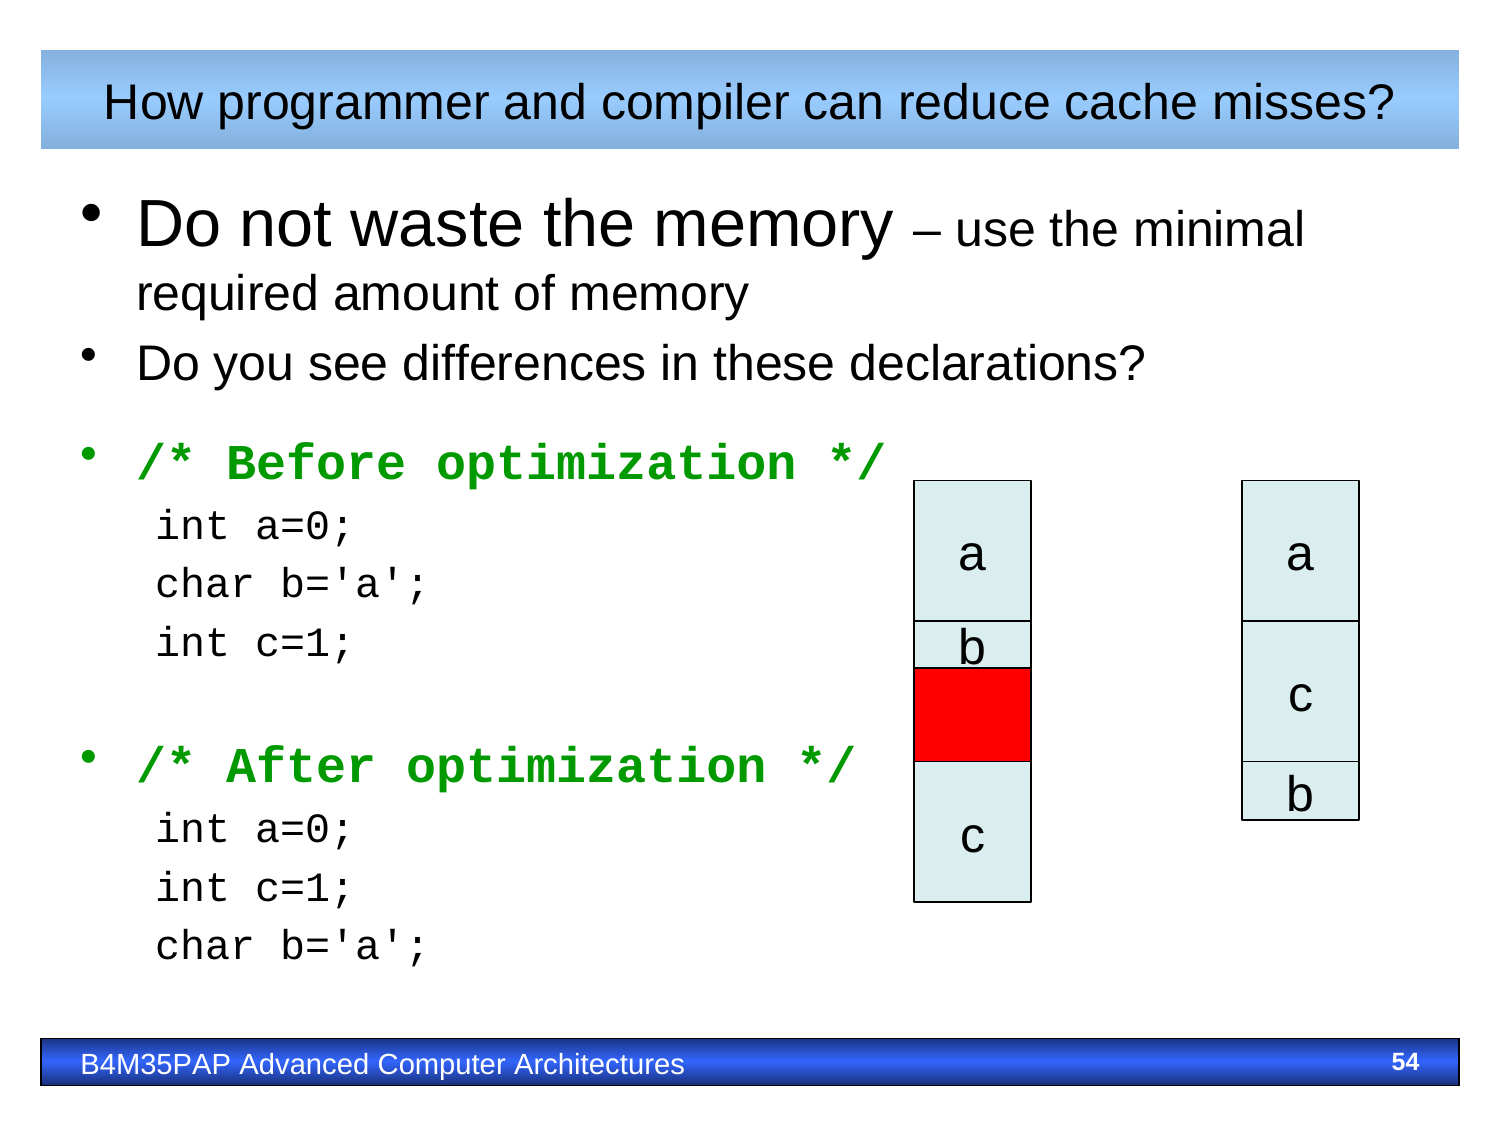

# How programmer and compiler can reduce cache misses?
Do not waste the memory – use the minimal required amount of memory
Do you see differences in these declarations?
/* Before optimization */
int a=0;
char b='a';
int c=1;
/* After optimization */
int a=0;
int c=1;
char b='a';
a
a
b
c
c
b